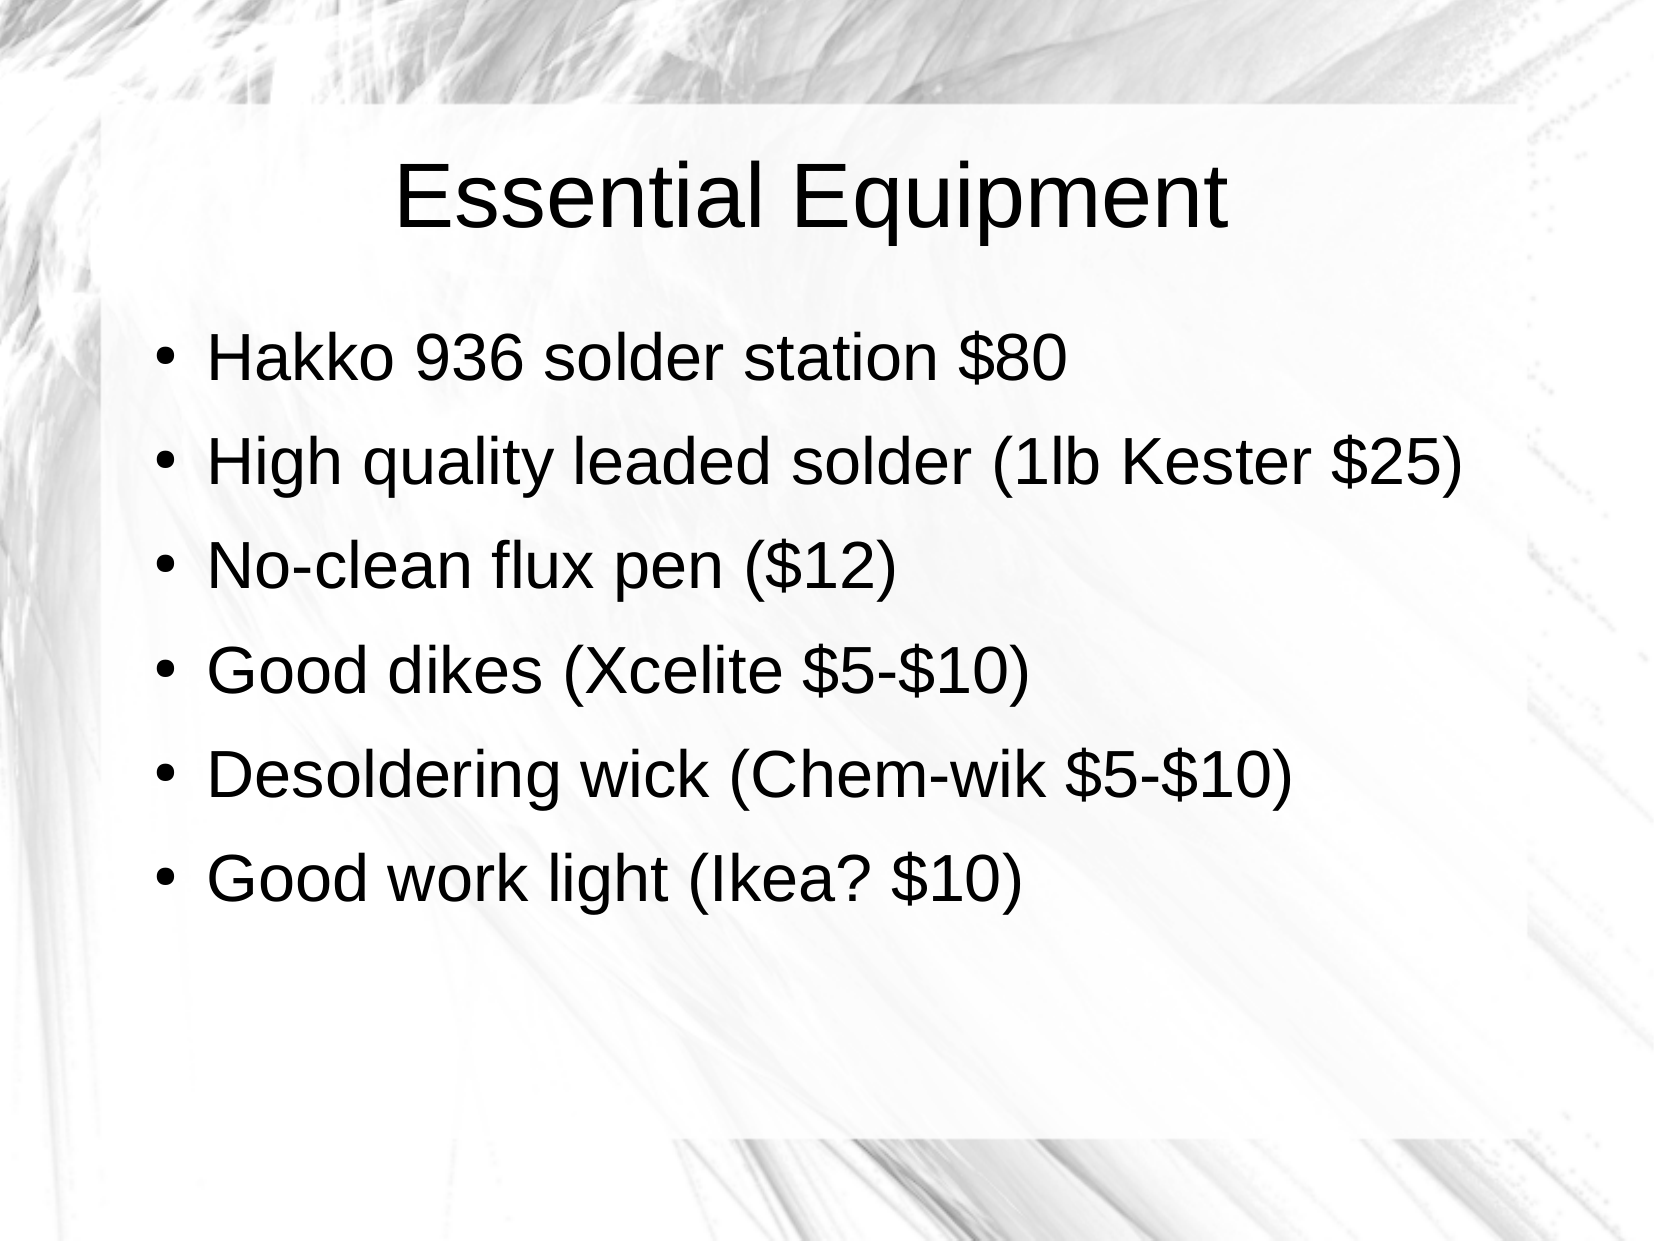

# Essential Equipment
Hakko 936 solder station $80
High quality leaded solder (1lb Kester $25)
No-clean flux pen ($12)
Good dikes (Xcelite $5-$10)
Desoldering wick (Chem-wik $5-$10)
Good work light (Ikea? $10)